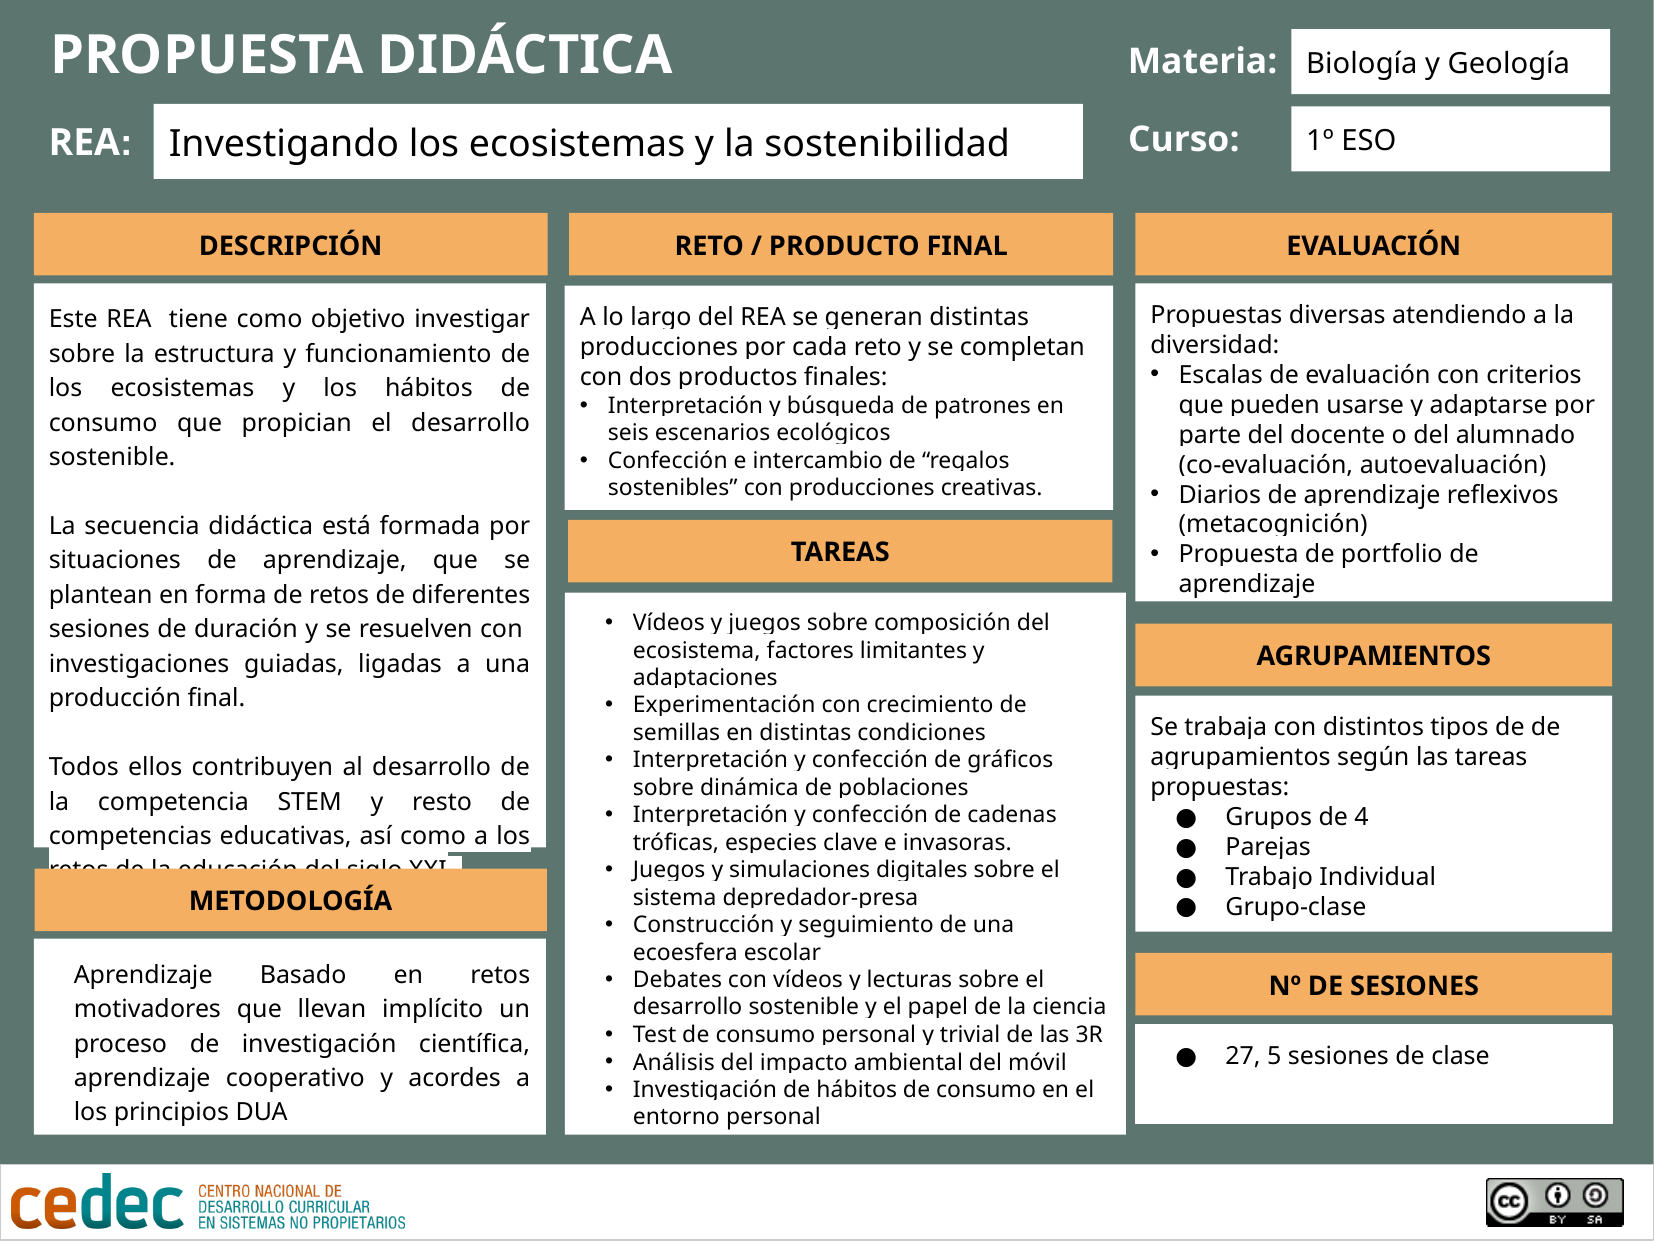

PROPUESTA DIDÁCTICA
Biología y Geología
Materia:
Investigando los ecosistemas y la sostenibilidad
1º ESO
Curso:
REA:
DESCRIPCIÓN
RETO / PRODUCTO FINAL
EVALUACIÓN
Este REA tiene como objetivo investigar sobre la estructura y funcionamiento de los ecosistemas y los hábitos de consumo que propician el desarrollo sostenible.
La secuencia didáctica está formada por situaciones de aprendizaje, que se plantean en forma de retos de diferentes sesiones de duración y se resuelven con investigaciones guiadas, ligadas a una producción final.
Todos ellos contribuyen al desarrollo de la competencia STEM y resto de competencias educativas, así como a los retos de la educación del siglo XXI.
Propuestas diversas atendiendo a la diversidad:
Escalas de evaluación con criterios que pueden usarse y adaptarse por parte del docente o del alumnado (co-evaluación, autoevaluación)
Diarios de aprendizaje reflexivos (metacognición)
Propuesta de portfolio de aprendizaje
A lo largo del REA se generan distintas producciones por cada reto y se completan con dos productos finales:
Interpretación y búsqueda de patrones en seis escenarios ecológicos
Confección e intercambio de “regalos sostenibles” con producciones creativas.
TAREAS
Vídeos y juegos sobre composición del ecosistema, factores limitantes y adaptaciones
Experimentación con crecimiento de semillas en distintas condiciones
Interpretación y confección de gráficos sobre dinámica de poblaciones
Interpretación y confección de cadenas tróficas, especies clave e invasoras.
Juegos y simulaciones digitales sobre el sistema depredador-presa
Construcción y seguimiento de una ecoesfera escolar
Debates con vídeos y lecturas sobre el desarrollo sostenible y el papel de la ciencia
Test de consumo personal y trivial de las 3R
Análisis del impacto ambiental del móvil
Investigación de hábitos de consumo en el entorno personal
AGRUPAMIENTOS
Se trabaja con distintos tipos de de agrupamientos según las tareas propuestas:
Grupos de 4
Parejas
Trabajo Individual
Grupo-clase
METODOLOGÍA
Aprendizaje Basado en retos motivadores que llevan implícito un proceso de investigación científica, aprendizaje cooperativo y acordes a los principios DUA
Nº DE SESIONES
27, 5 sesiones de clase